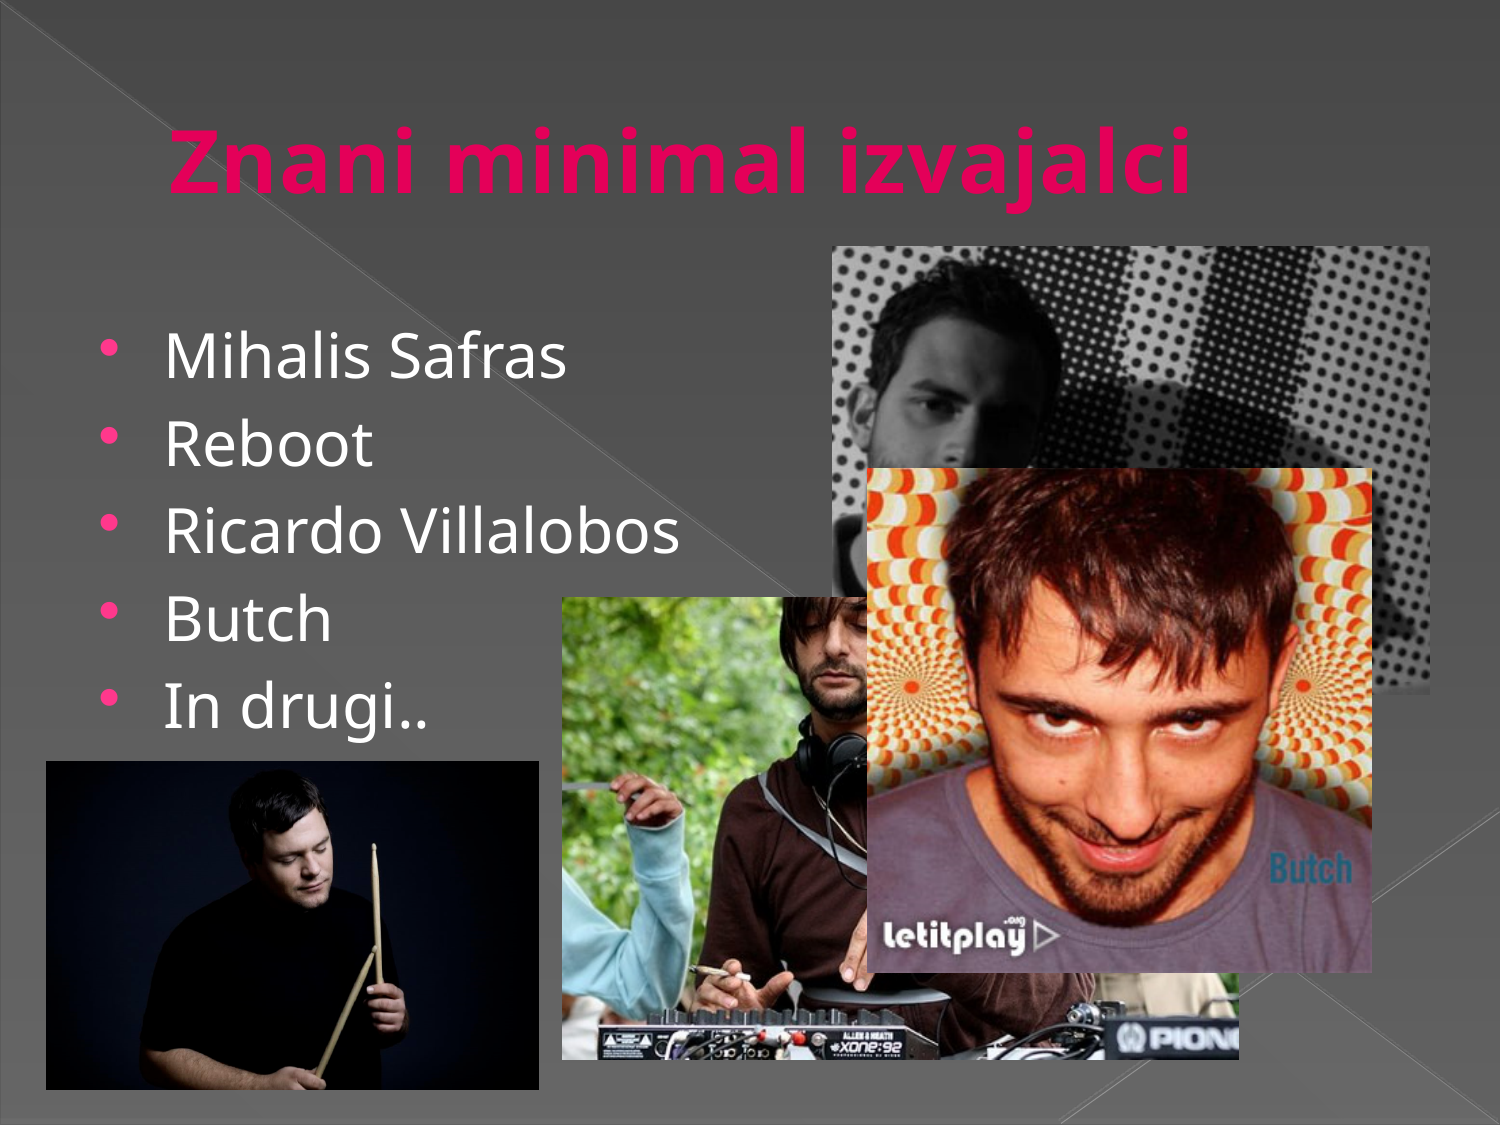

# Znani minimal izvajalci
Mihalis Safras
Reboot
Ricardo Villalobos
Butch
In drugi..